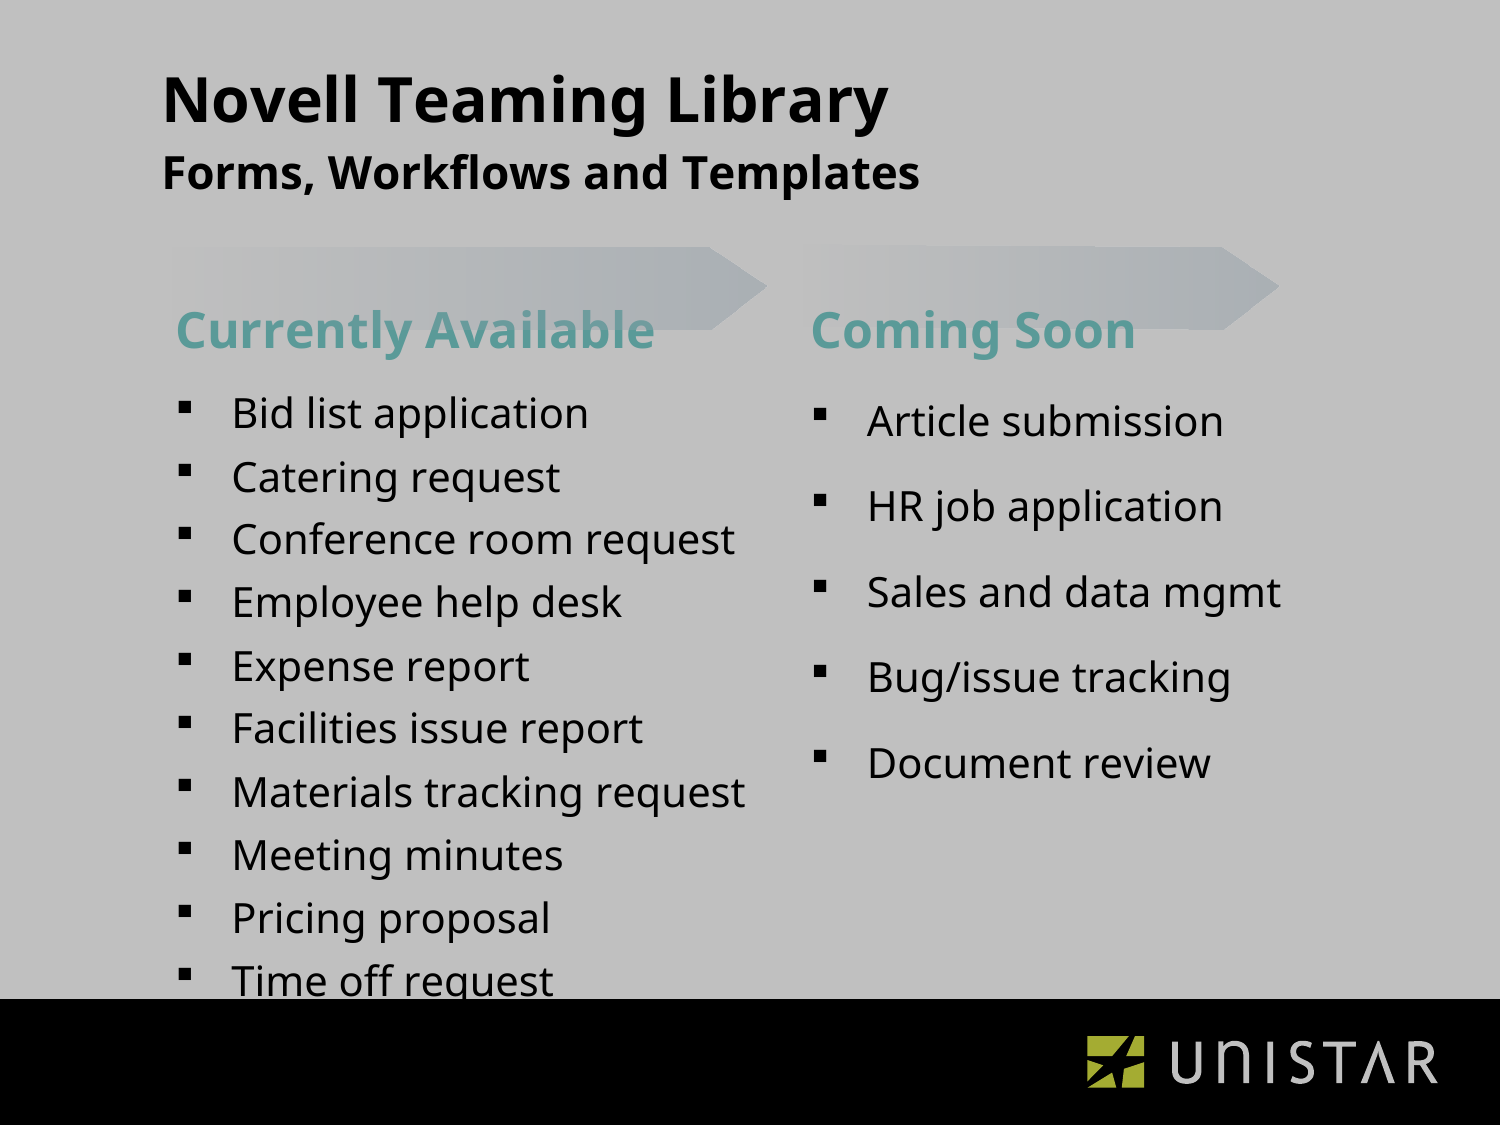

# Novell Teaming Library Forms, Workflows and Templates
Currently Available
Bid list application
Catering request
Conference room request
Employee help desk
Expense report
Facilities issue report
Materials tracking request
Meeting minutes
Pricing proposal
Time off request
Travel request
Coming Soon
Article submission
HR job application
Sales and data mgmt
Bug/issue tracking
Document review